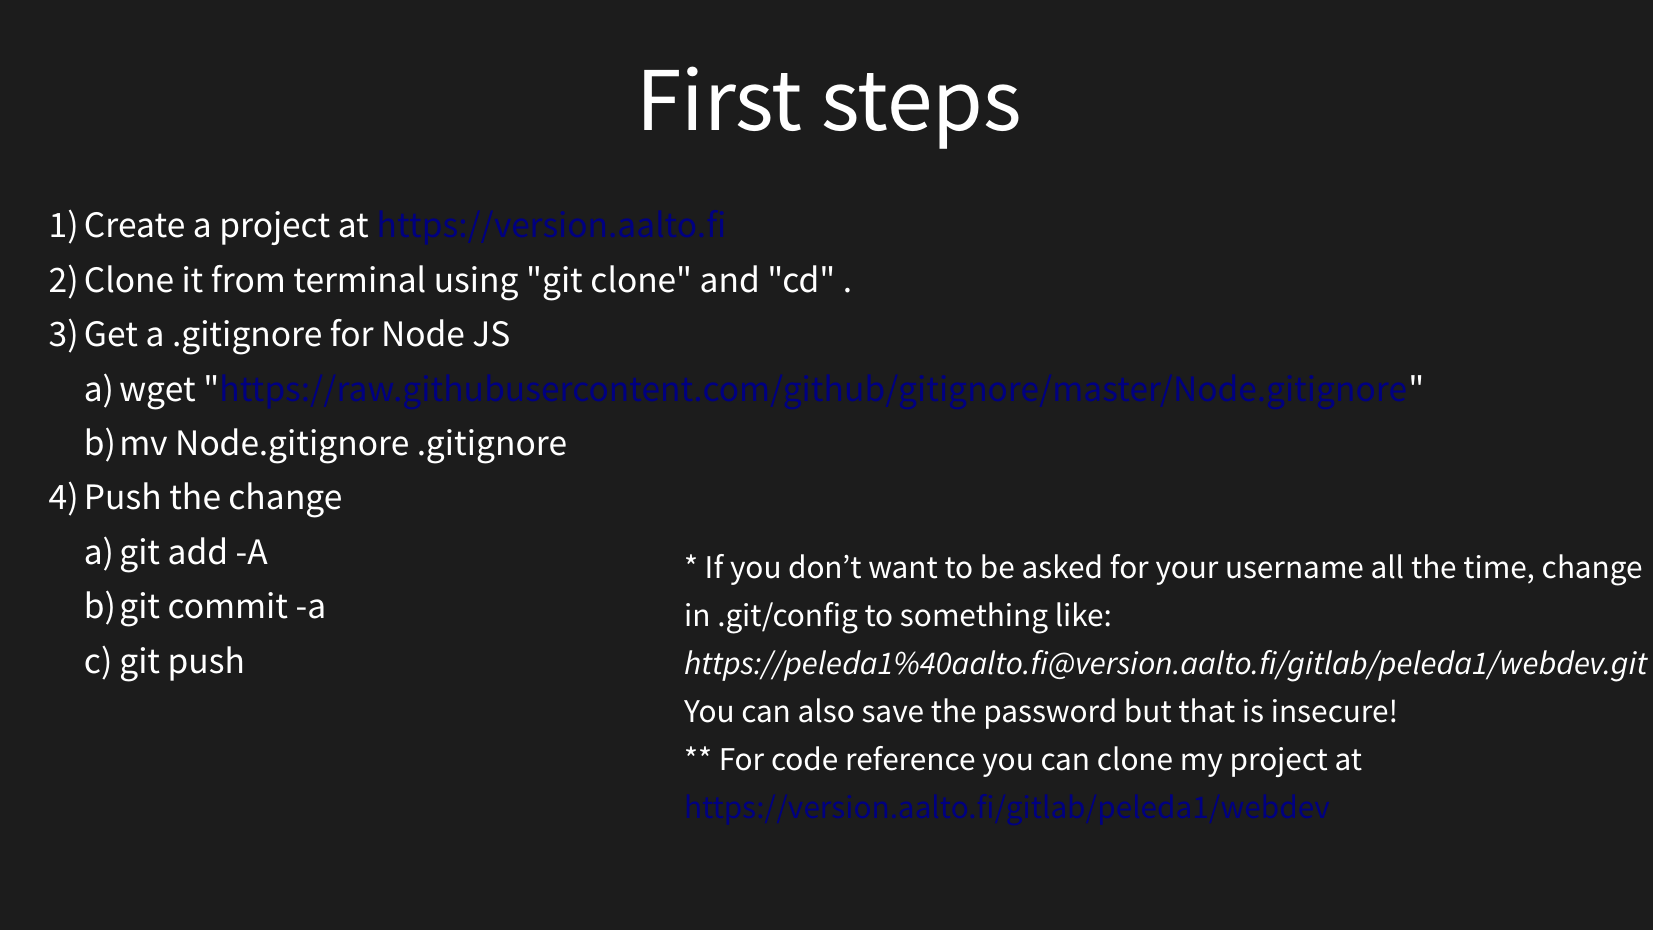

# First steps
Create a project at https://version.aalto.fi
Clone it from terminal using "git clone" and "cd" .
Get a .gitignore for Node JS
wget "https://raw.githubusercontent.com/github/gitignore/master/Node.gitignore"
mv Node.gitignore .gitignore
Push the change
git add -A
git commit -a
git push
* If you don’t want to be asked for your username all the time, change in .git/config to something like:
https://peleda1%40aalto.fi@version.aalto.fi/gitlab/peleda1/webdev.git
You can also save the password but that is insecure!
** For code reference you can clone my project at
https://version.aalto.fi/gitlab/peleda1/webdev